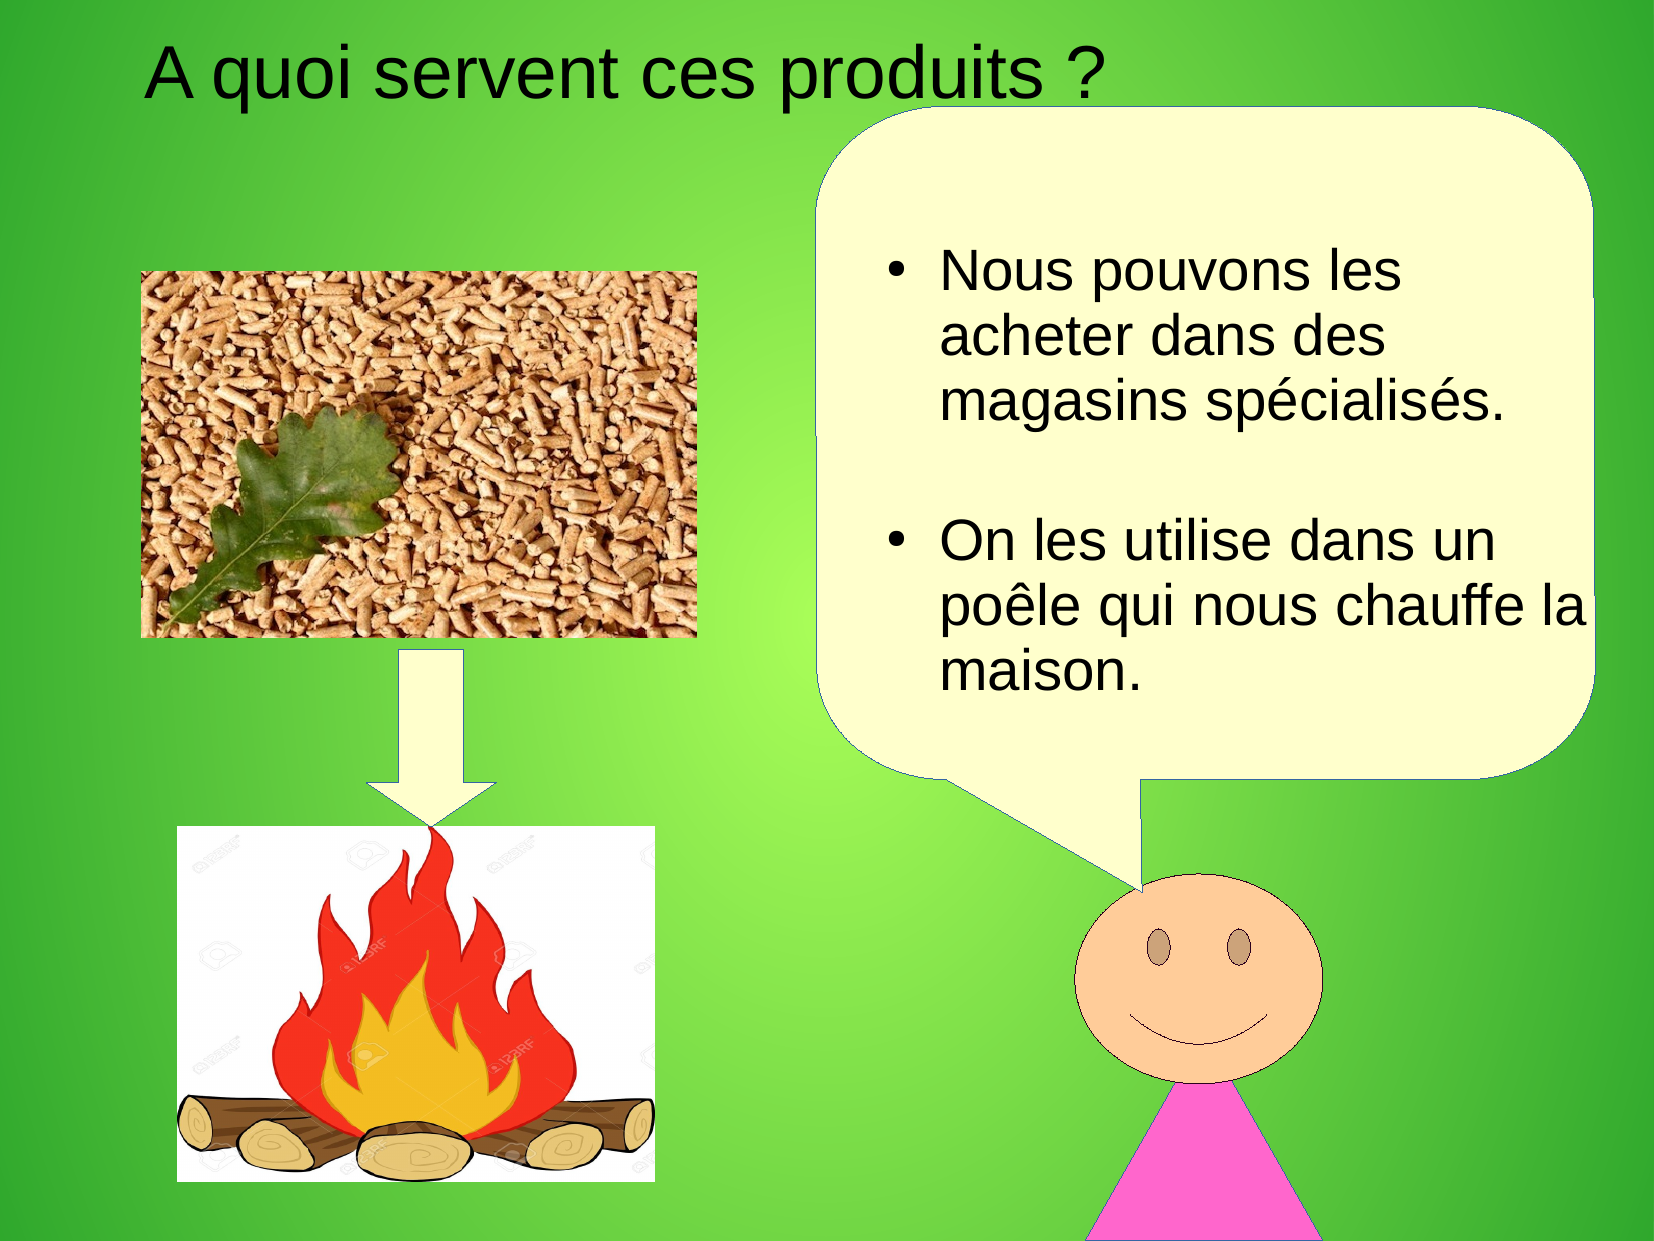

A quoi servent ces produits ?
# Nous pouvons les acheter dans des magasins spécialisés.
On les utilise dans un poêle qui nous chauffe la maison.